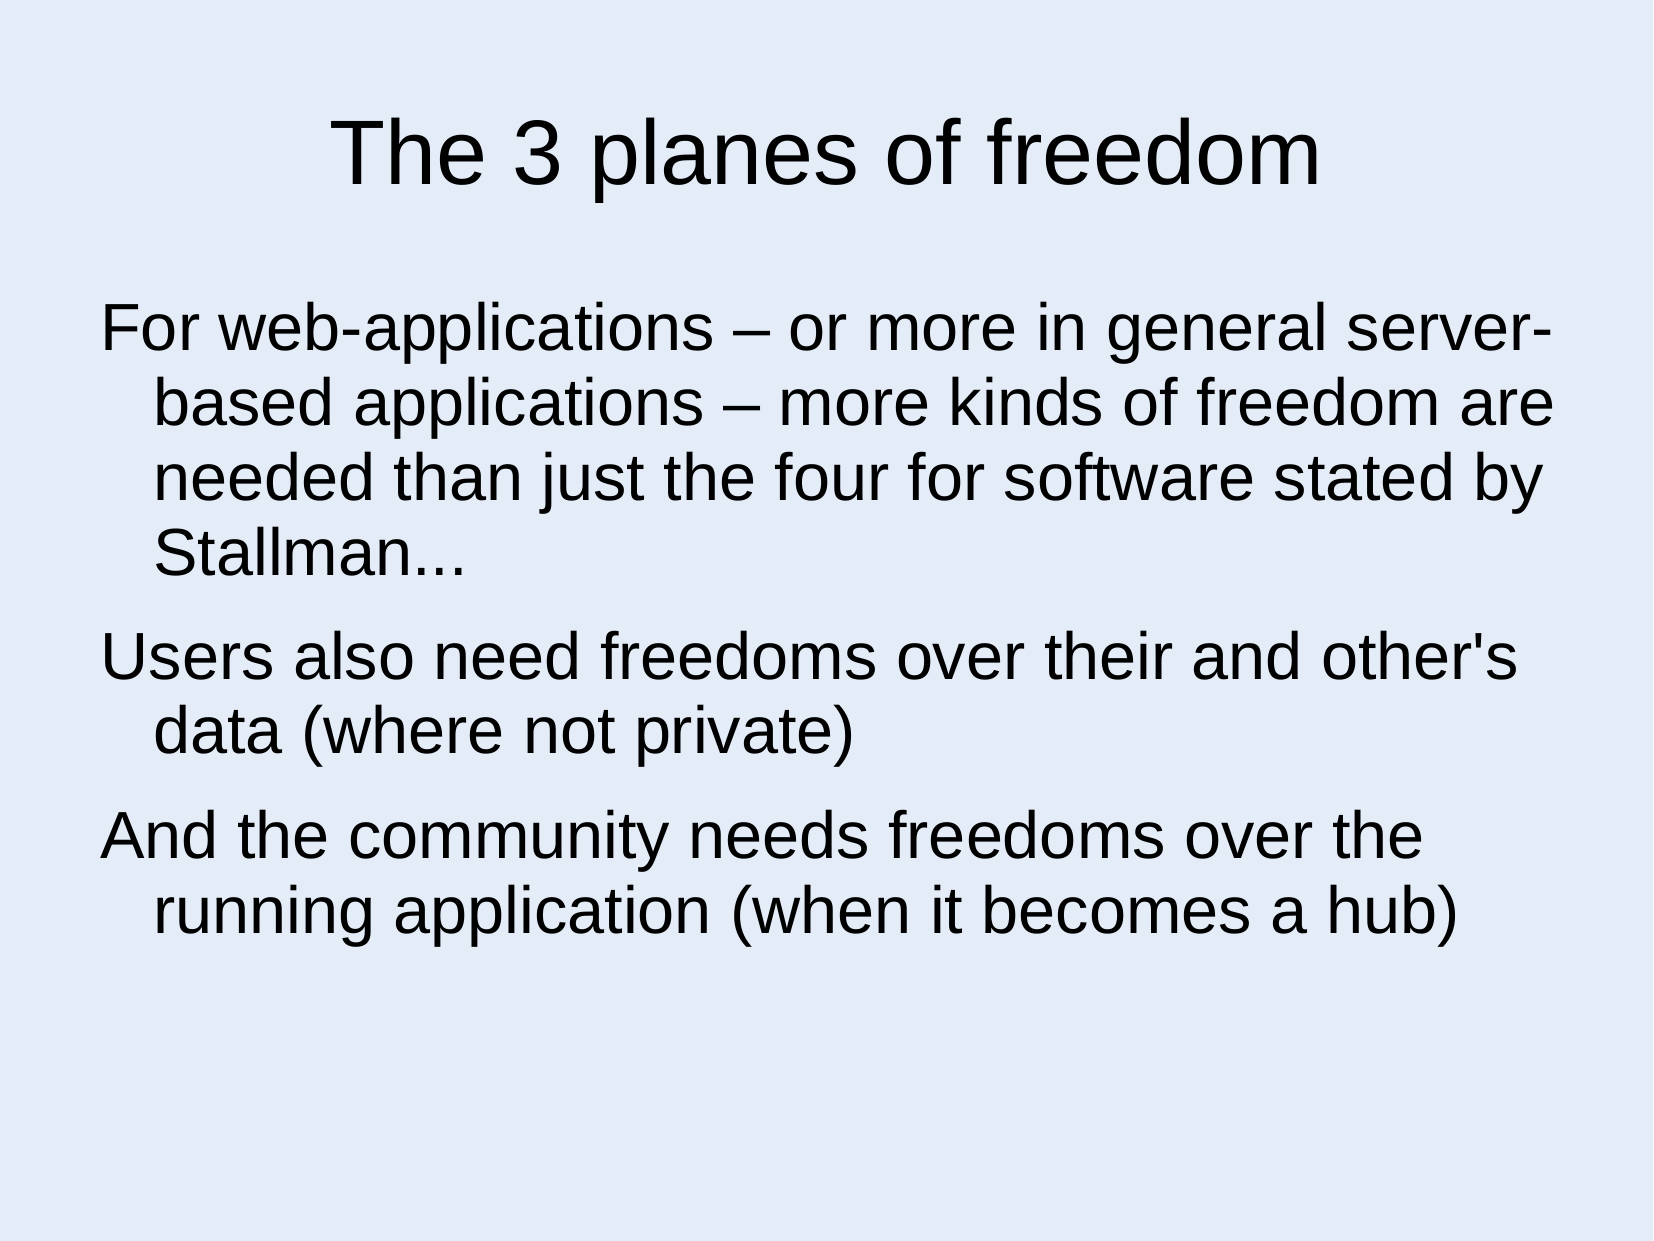

# The 3 planes of freedom
For web-applications – or more in general server-based applications – more kinds of freedom are needed than just the four for software stated by Stallman...
Users also need freedoms over their and other's data (where not private)
And the community needs freedoms over the running application (when it becomes a hub)